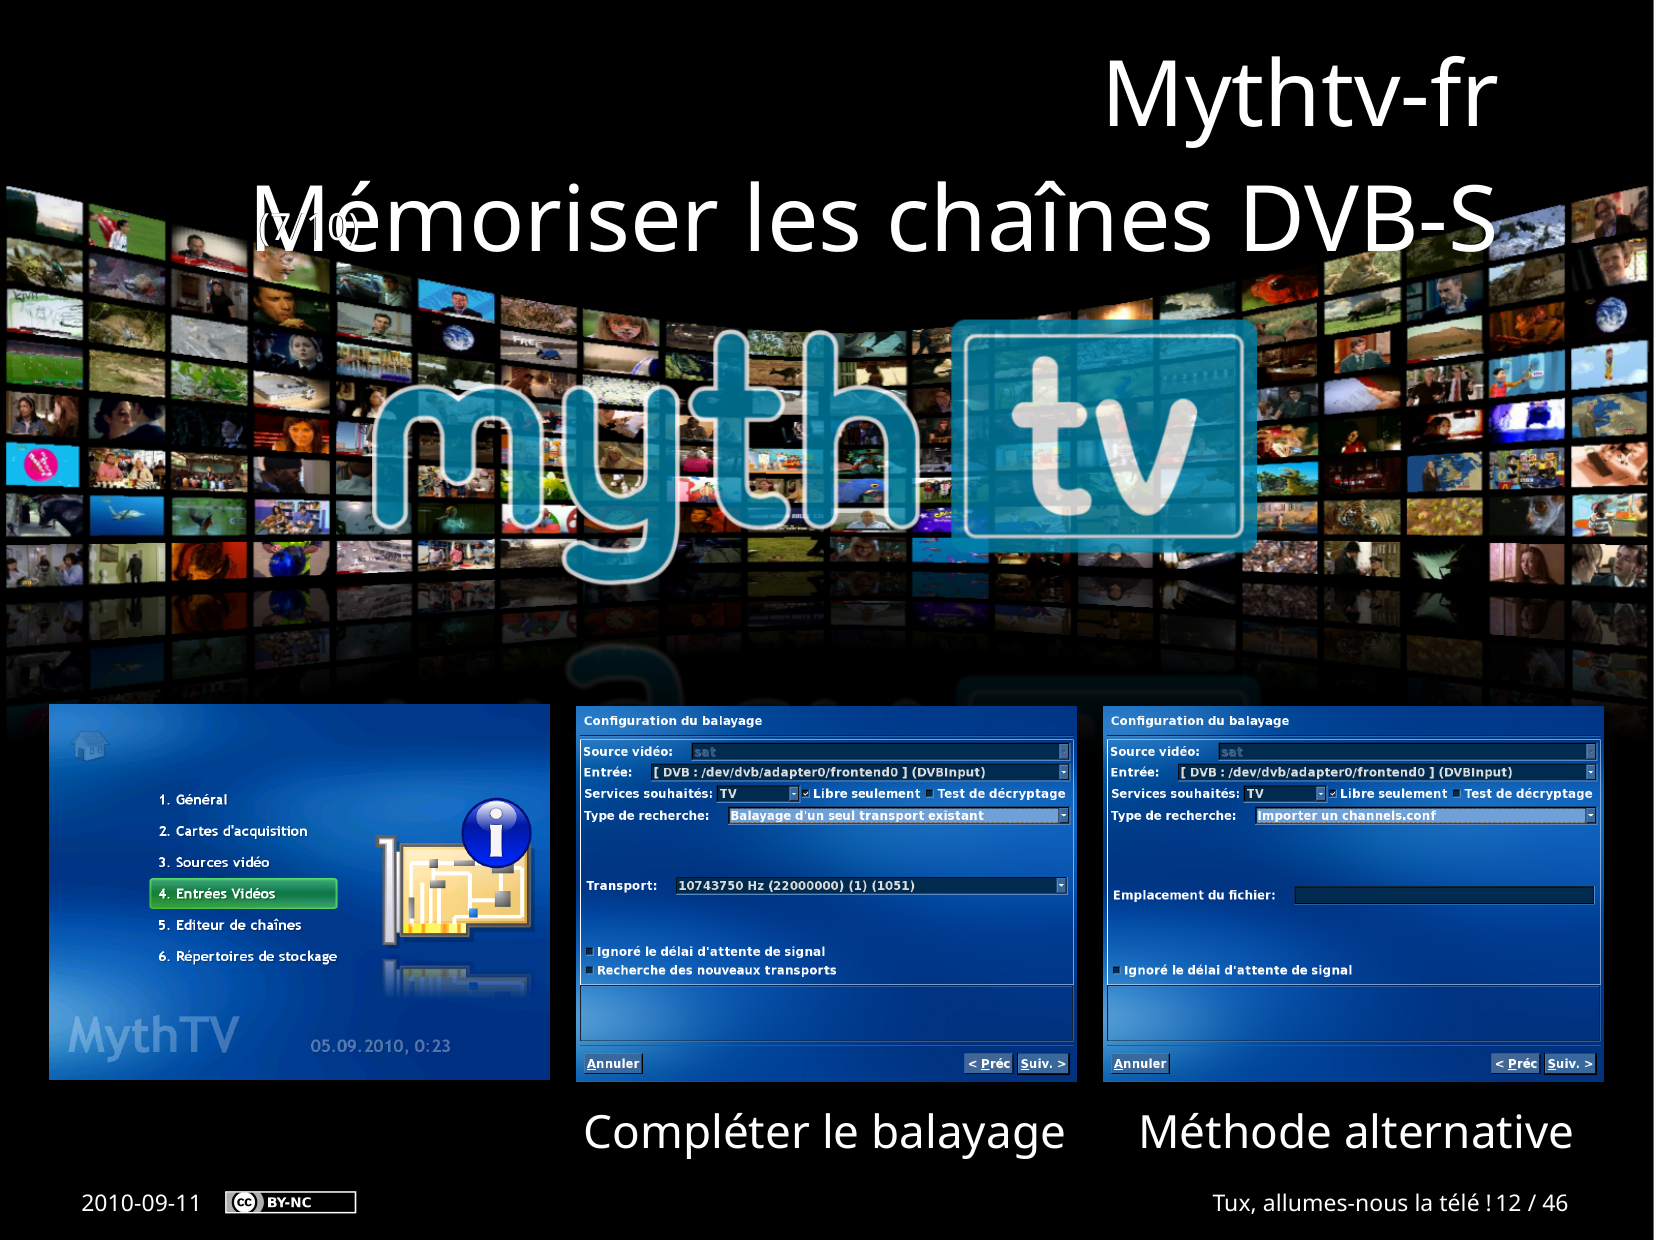

# Mythtv-fr Mémoriser les chaînes DVB-S
(7/10)
Compléter le balayage
Méthode alternative
2010-09-11
Tux, allumes-nous la télé !
12